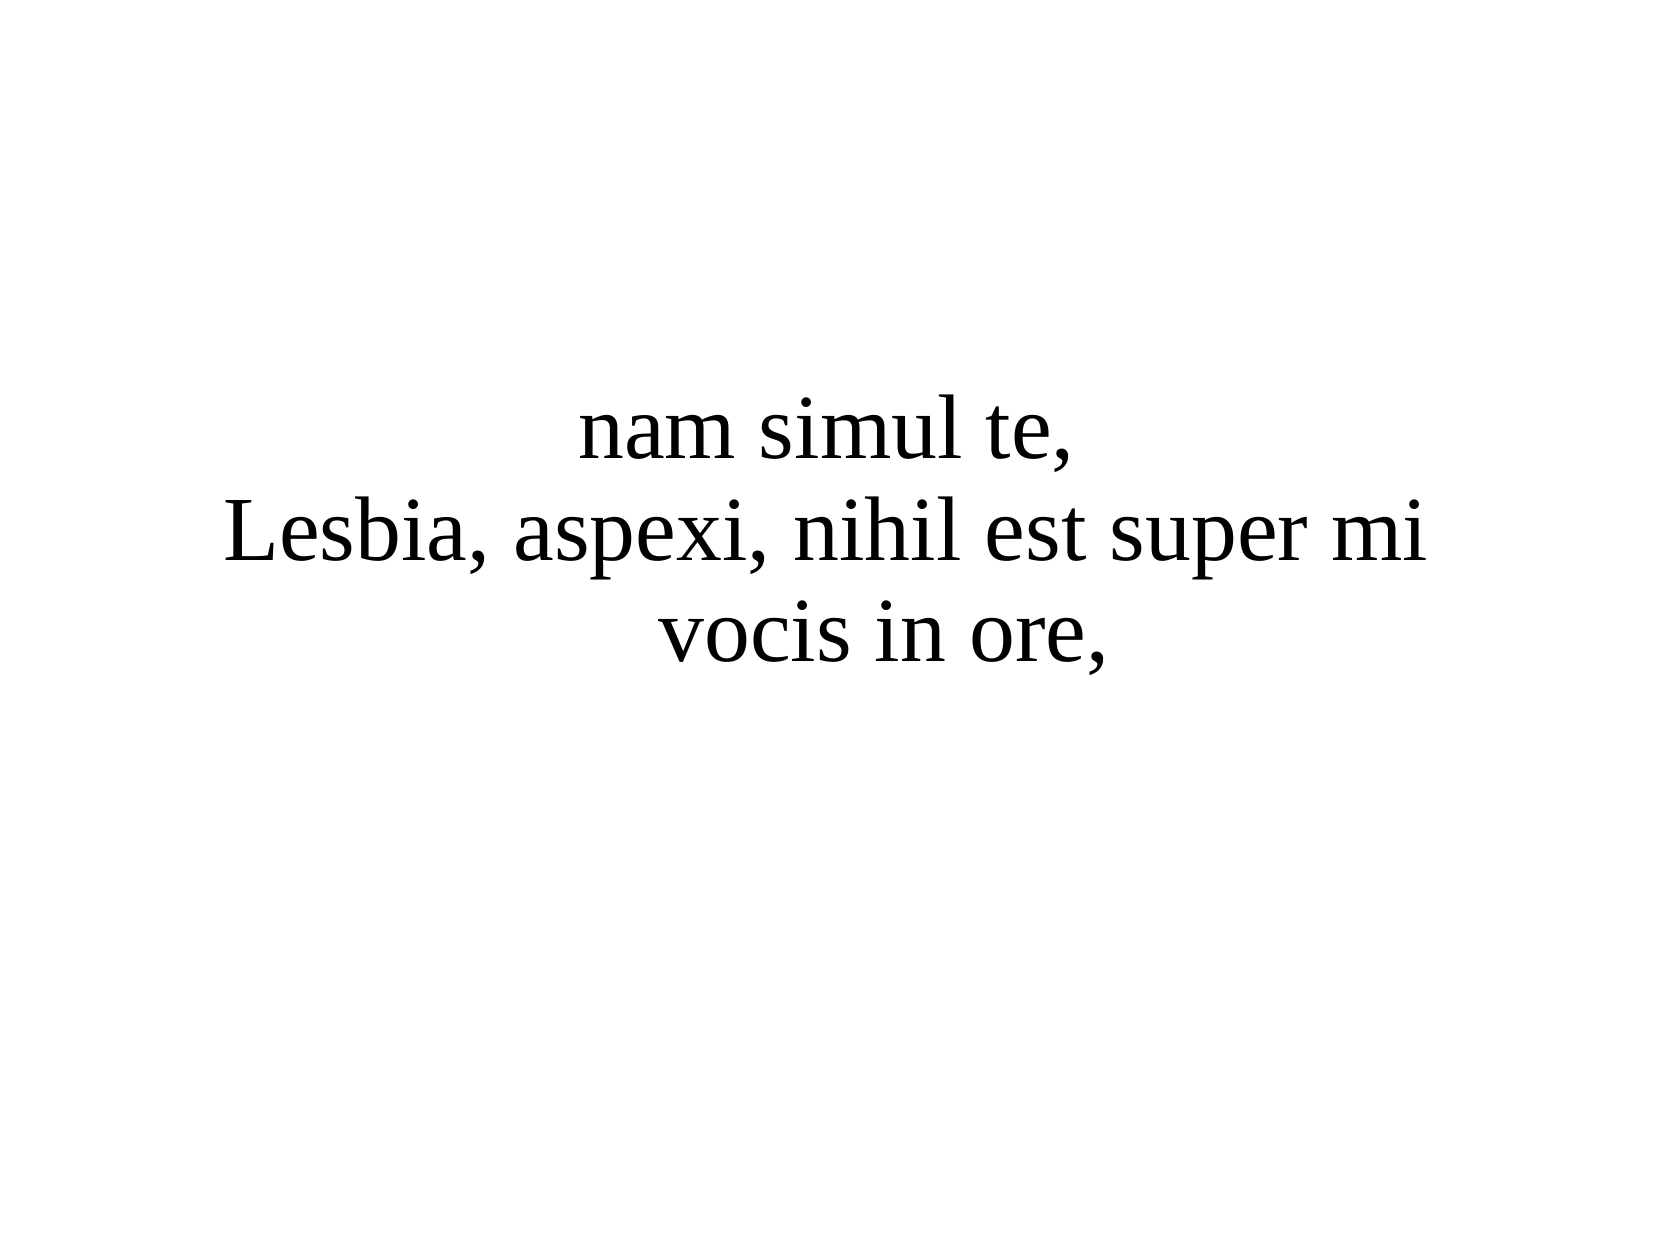

# nam simul te,
Lesbia, aspexi, nihil est super mi
 vocis in ore,